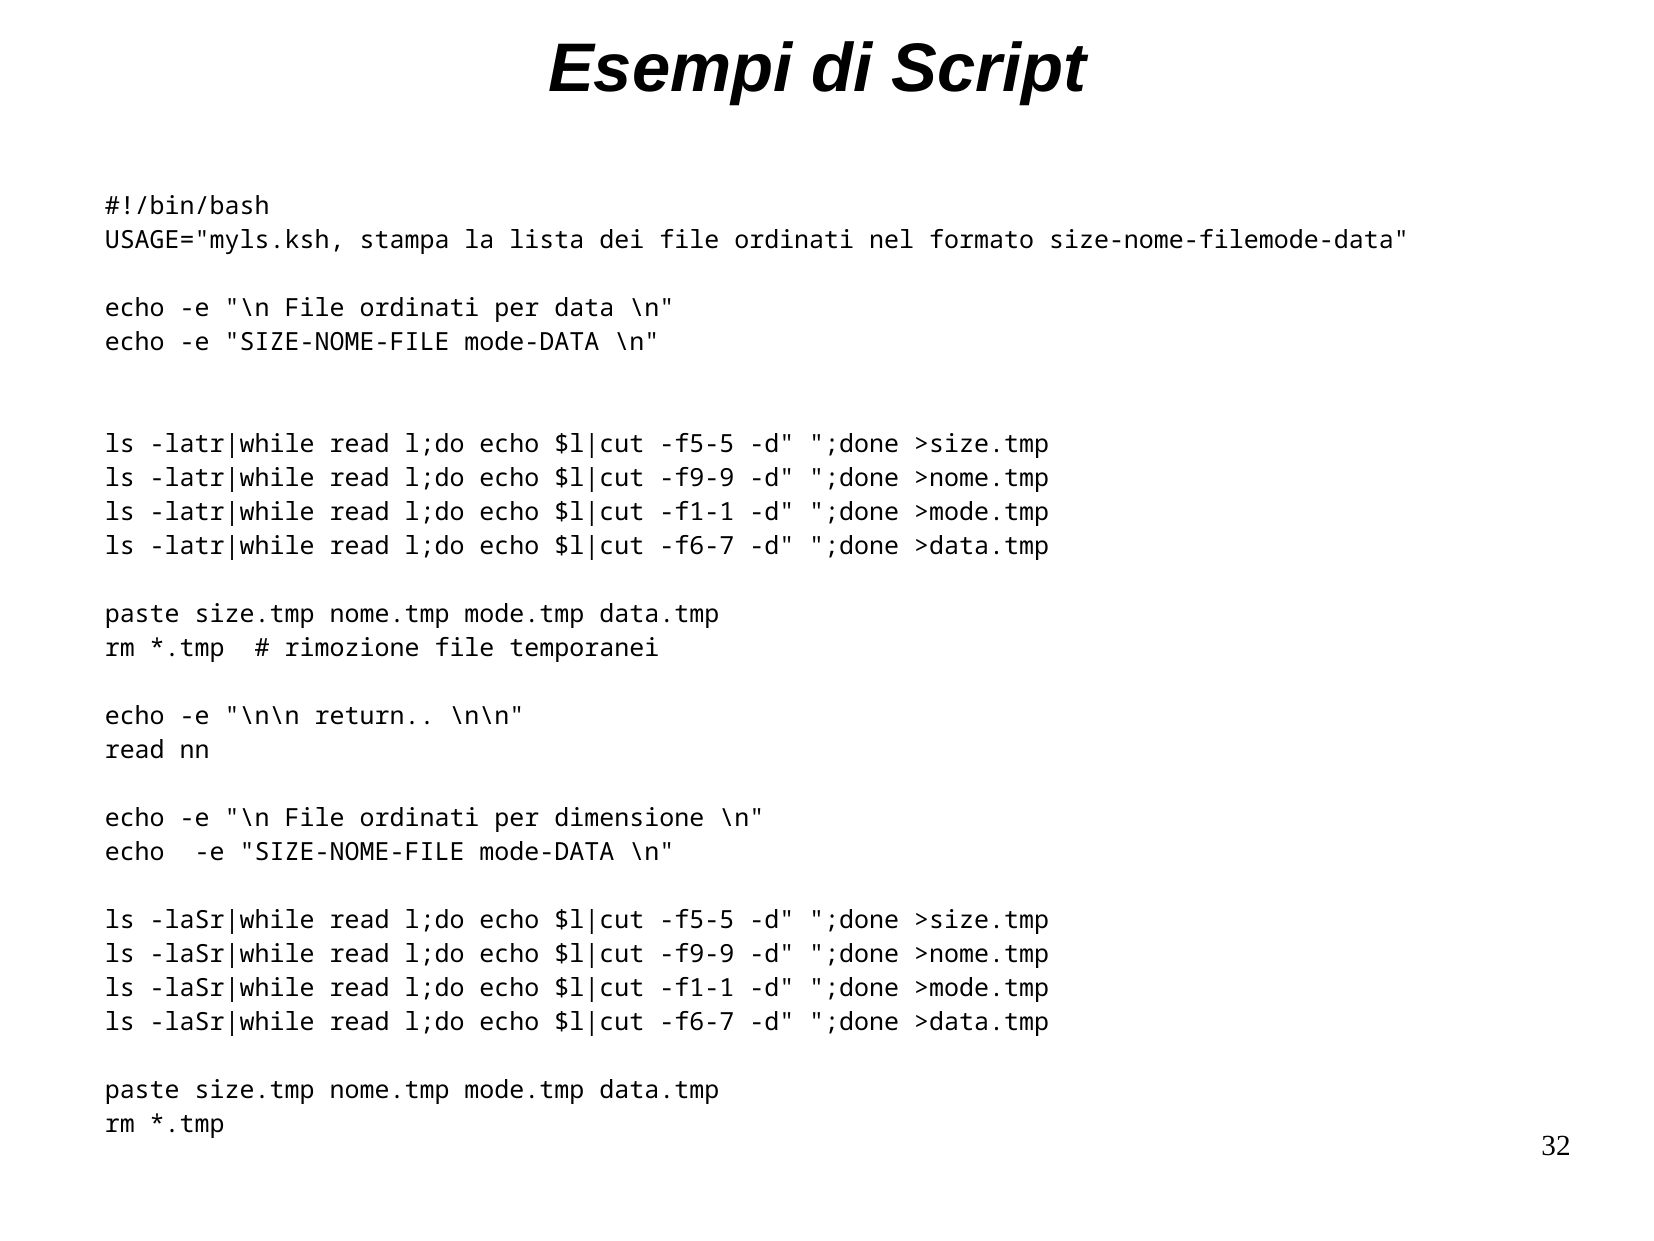

# Esempi di Script
#!/bin/bash
USAGE="myls.ksh, stampa la lista dei file ordinati nel formato size-nome-filemode-data"
echo -e "\n File ordinati per data \n"
echo -e "SIZE-NOME-FILE mode-DATA \n"
ls -latr|while read l;do echo $l|cut -f5-5 -d" ";done >size.tmp
ls -latr|while read l;do echo $l|cut -f9-9 -d" ";done >nome.tmp
ls -latr|while read l;do echo $l|cut -f1-1 -d" ";done >mode.tmp
ls -latr|while read l;do echo $l|cut -f6-7 -d" ";done >data.tmp
paste size.tmp nome.tmp mode.tmp data.tmp
rm *.tmp # rimozione file temporanei
echo -e "\n\n return.. \n\n"
read nn
echo -e "\n File ordinati per dimensione \n"
echo -e "SIZE-NOME-FILE mode-DATA \n"
ls -laSr|while read l;do echo $l|cut -f5-5 -d" ";done >size.tmp
ls -laSr|while read l;do echo $l|cut -f9-9 -d" ";done >nome.tmp
ls -laSr|while read l;do echo $l|cut -f1-1 -d" ";done >mode.tmp
ls -laSr|while read l;do echo $l|cut -f6-7 -d" ";done >data.tmp
paste size.tmp nome.tmp mode.tmp data.tmp
rm *.tmp
32